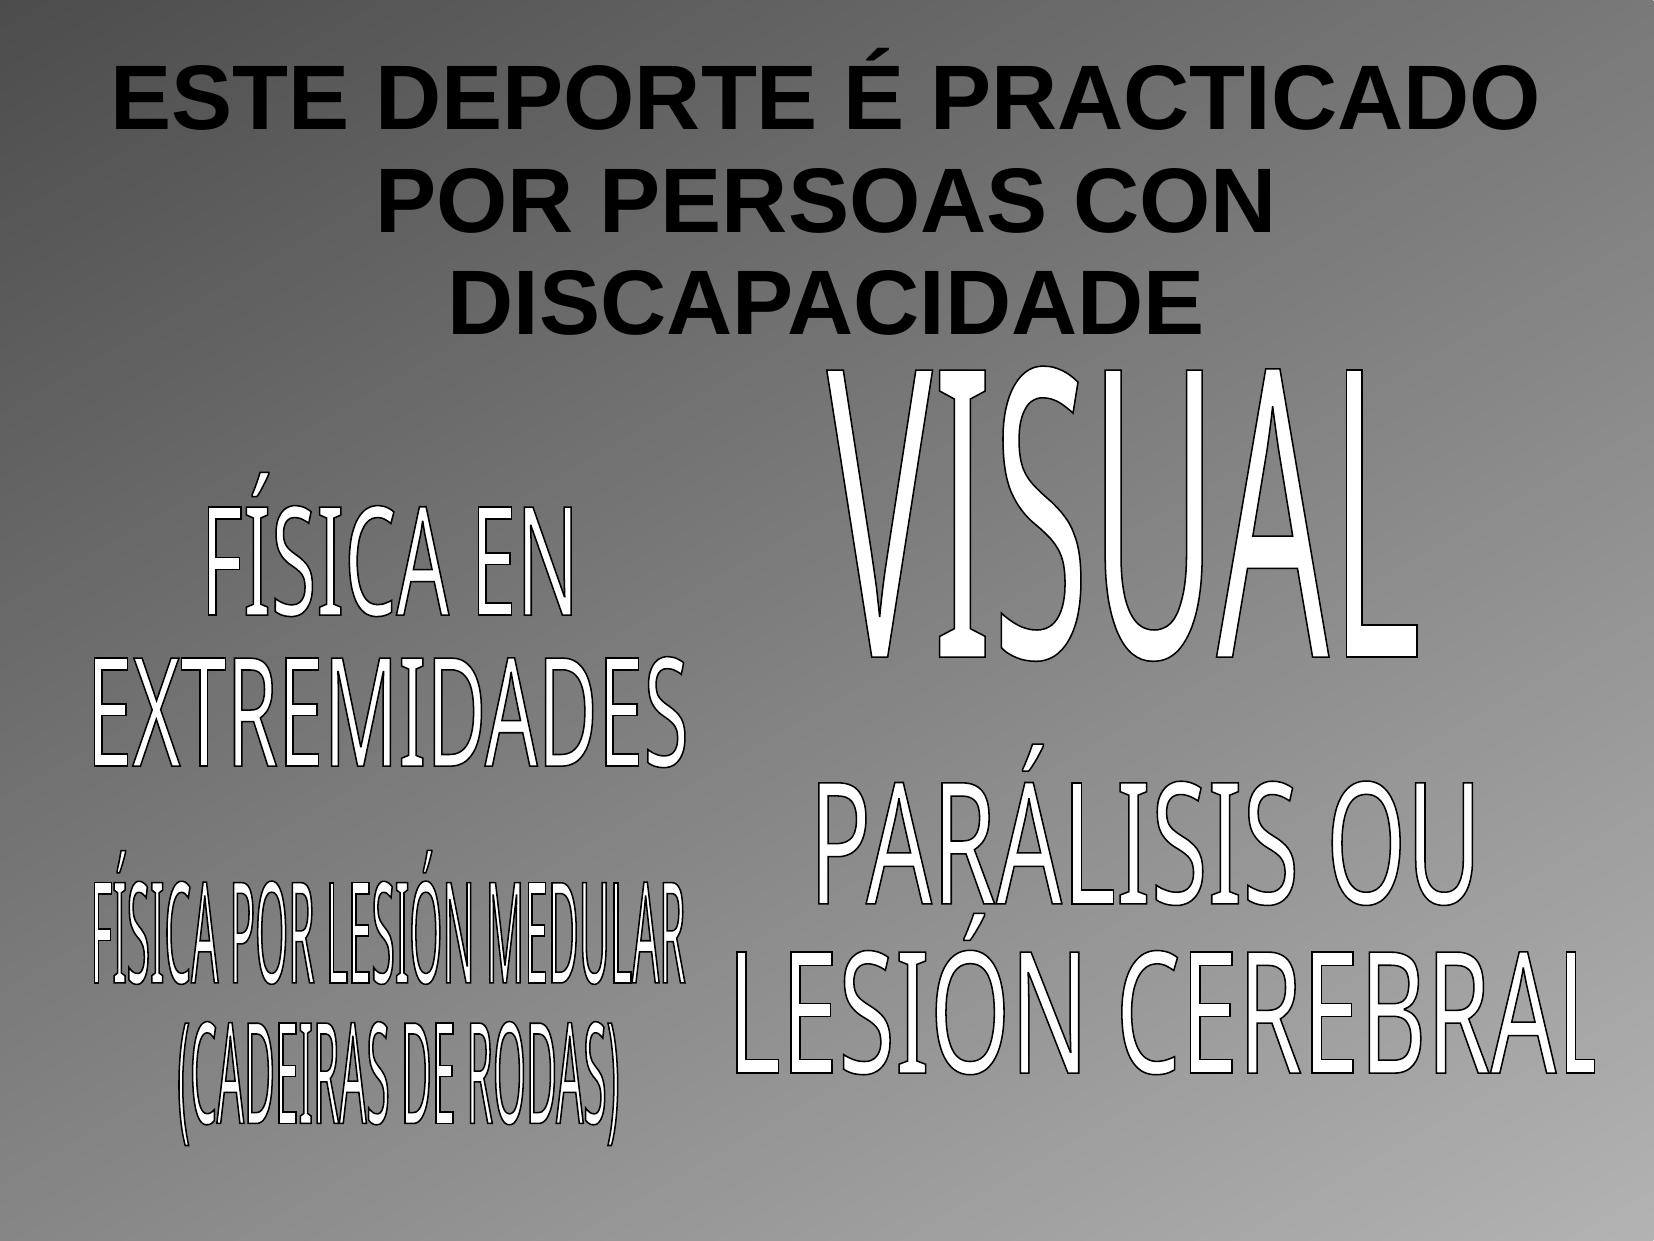

# ESTE DEPORTE É PRACTICADO POR PERSOAS CON DISCAPACIDADE
VISUAL
FÍSICA EN
EXTREMIDADES
PARÁLISIS OU
 LESIÓN CEREBRAL
FÍSICA POR LESIÓN MEDULAR
 (CADEIRAS DE RODAS)